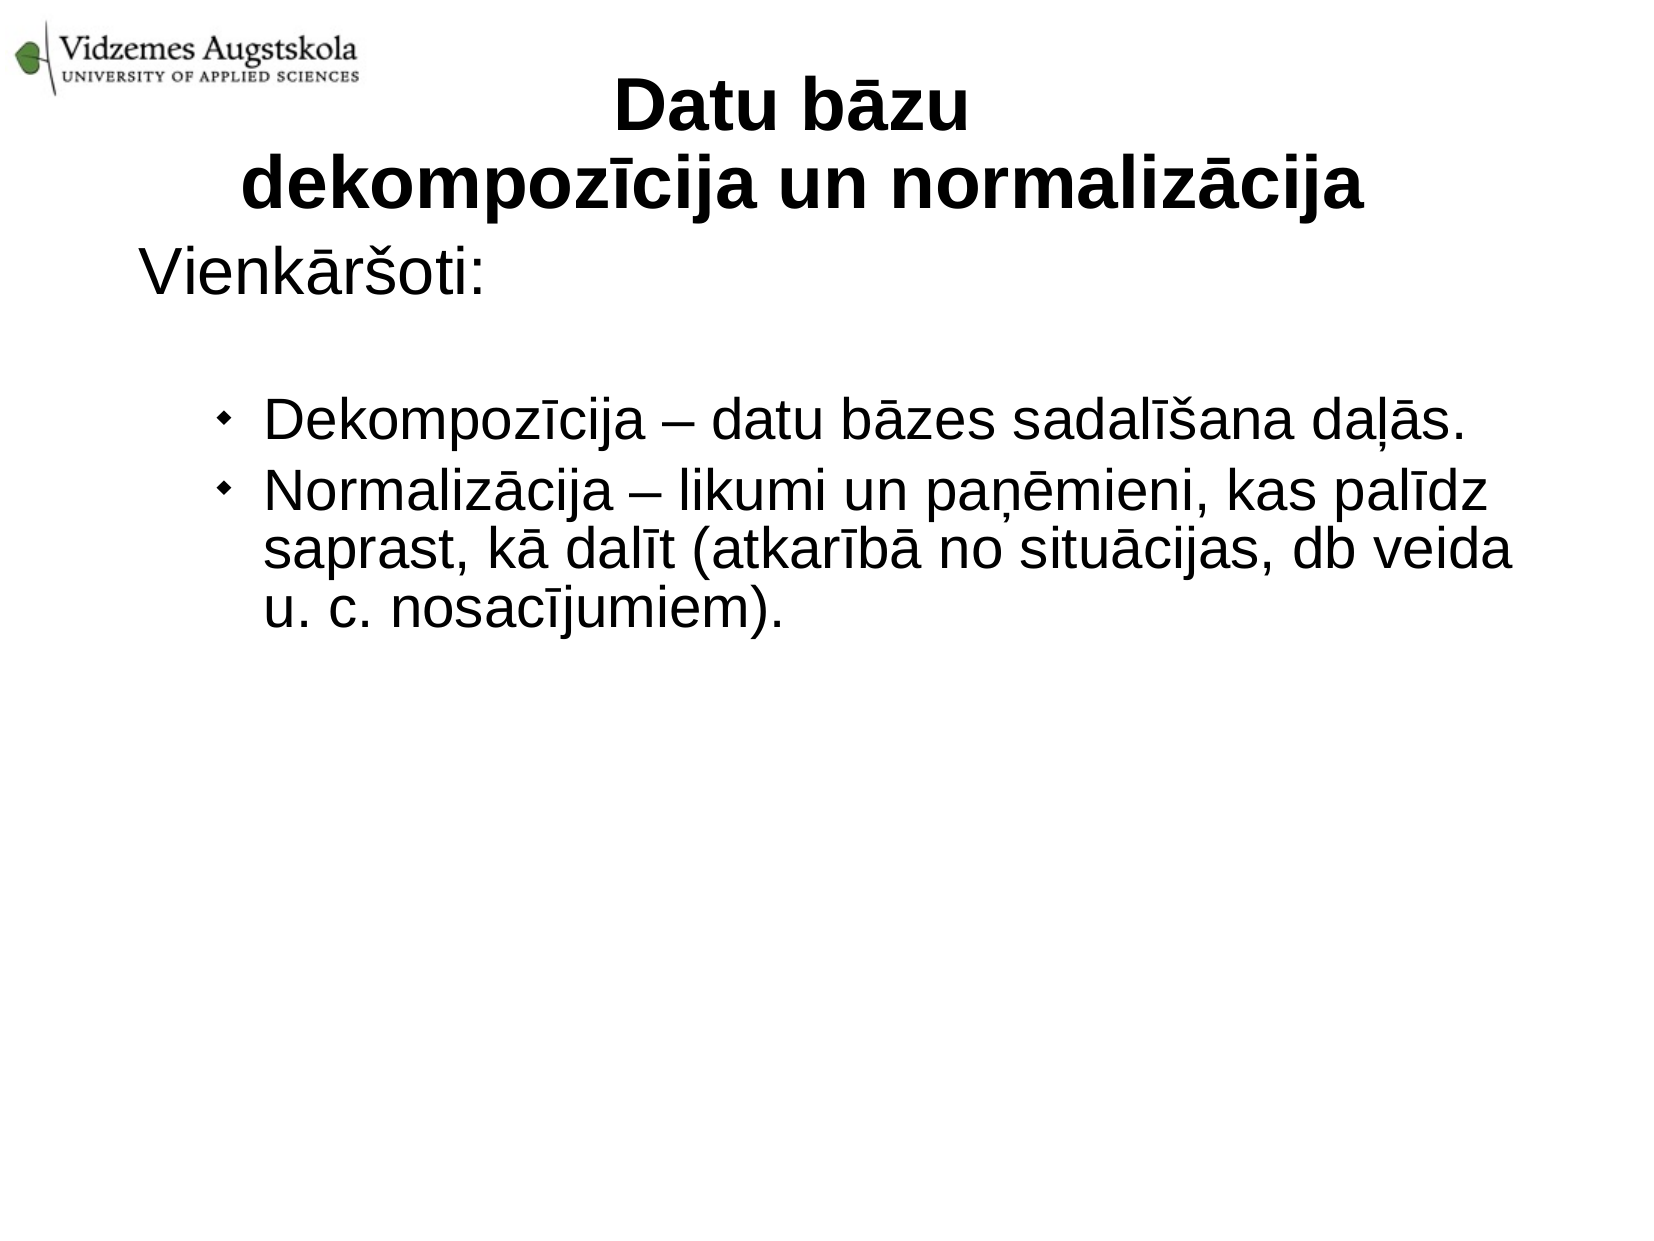

# Datu bāzu dekompozīcija un normalizācija
Vienkāršoti:
Dekompozīcija – datu bāzes sadalīšana daļās.
Normalizācija – likumi un paņēmieni, kas palīdz saprast, kā dalīt (atkarībā no situācijas, db veida u. c. nosacījumiem).